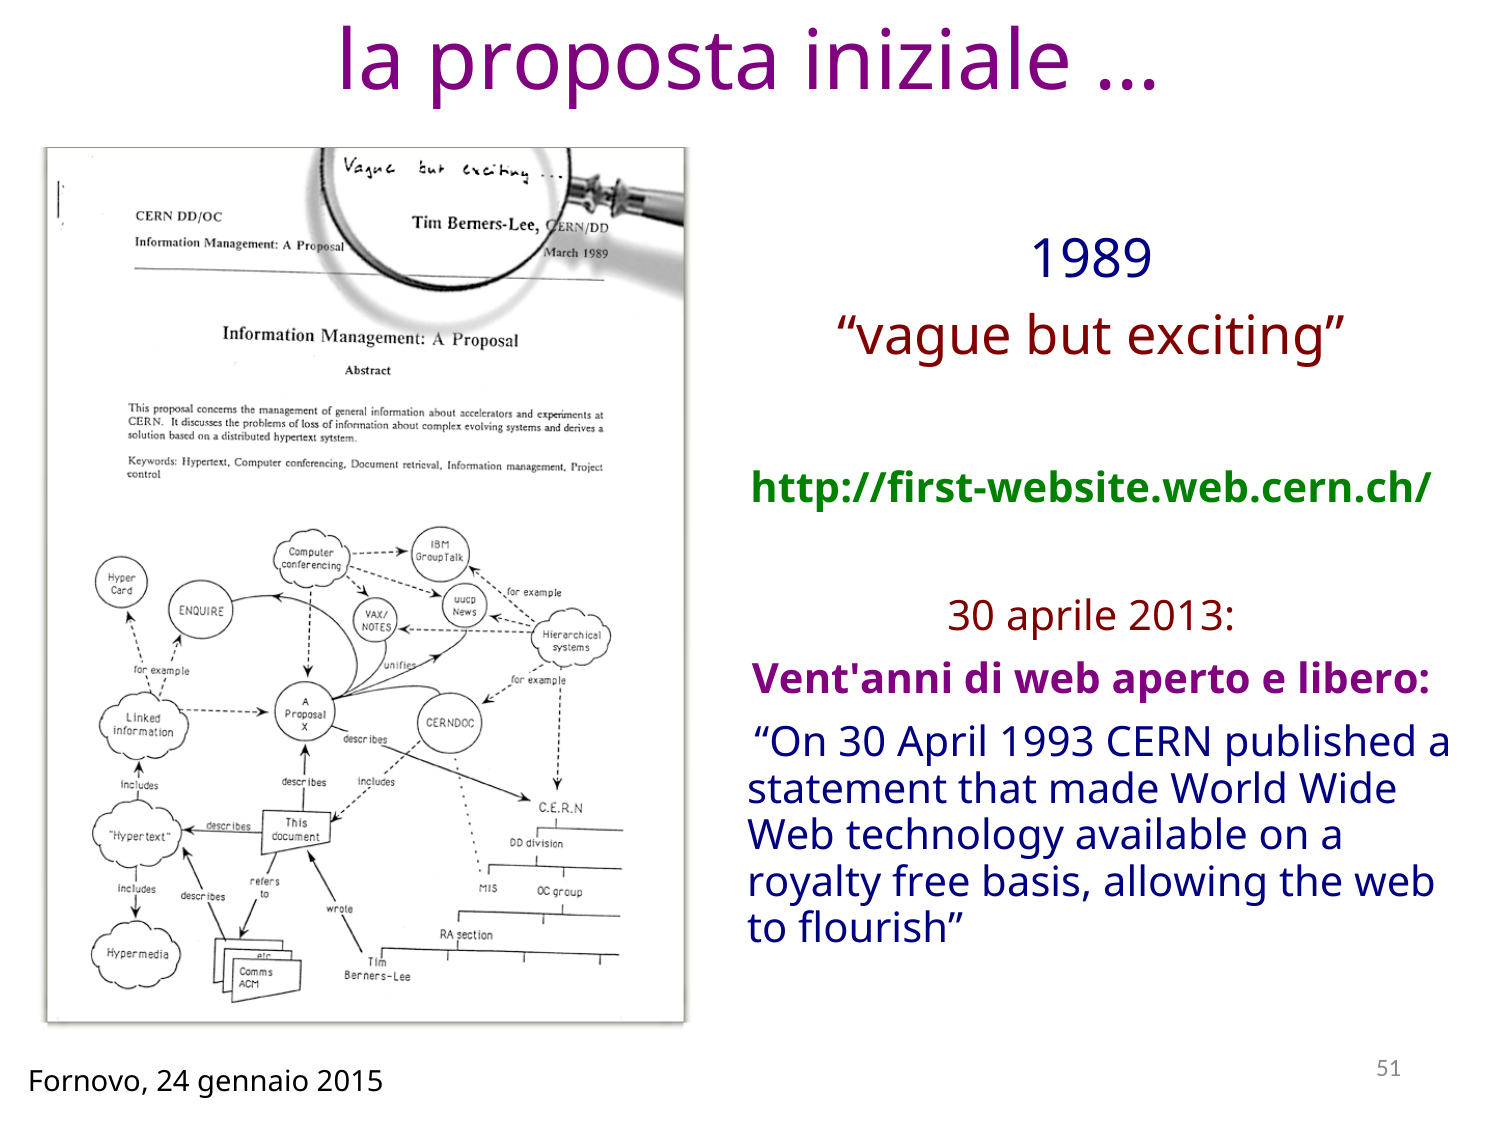

la proposta iniziale ...
1989
“vague but exciting”
http://first-website.web.cern.ch/
30 aprile 2013:
Vent'anni di web aperto e libero:
 “On 30 April 1993 CERN published a statement that made World Wide Web technology available on a royalty free basis, allowing the web to flourish”
51